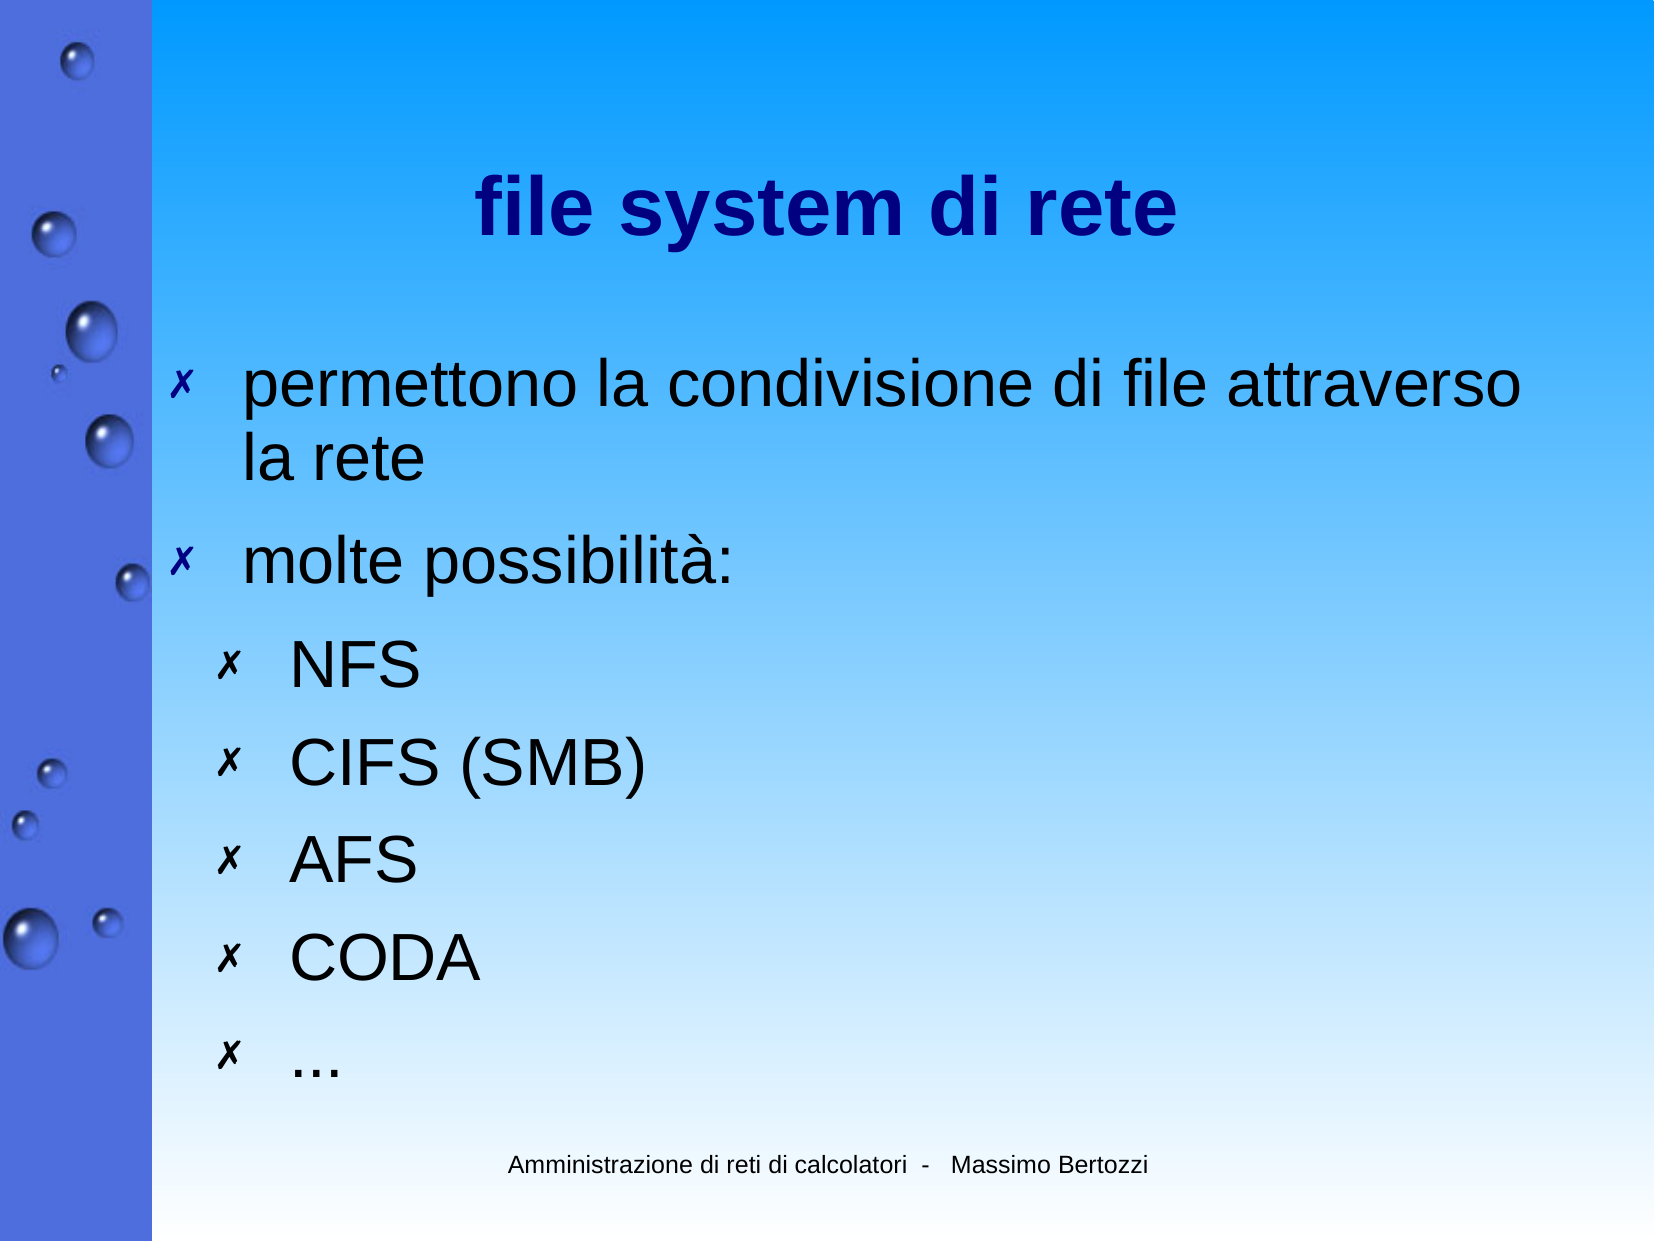

# file system di rete
permettono la condivisione di file attraverso la rete
molte possibilità:
NFS
CIFS (SMB)
AFS
CODA
...